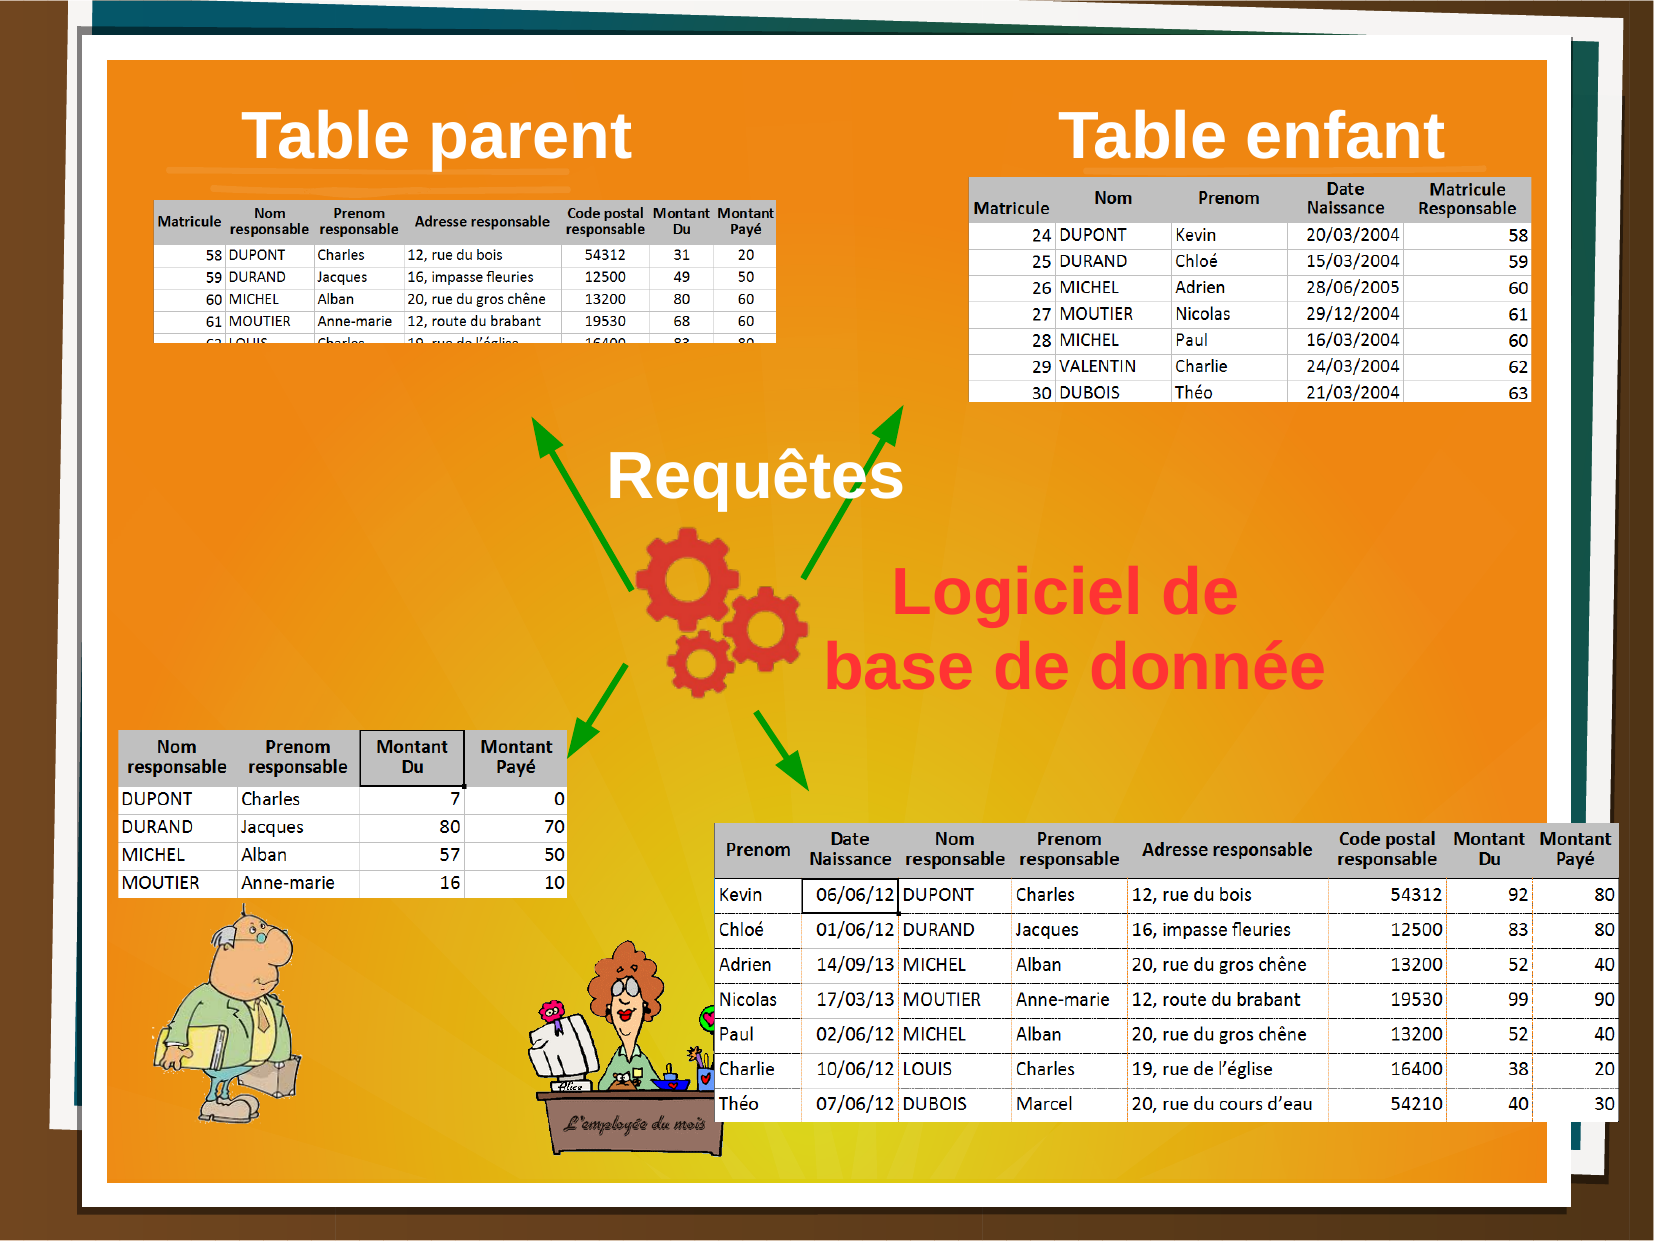

Table parent
Table enfant
Requêtes
Logiciel de
base de donnée